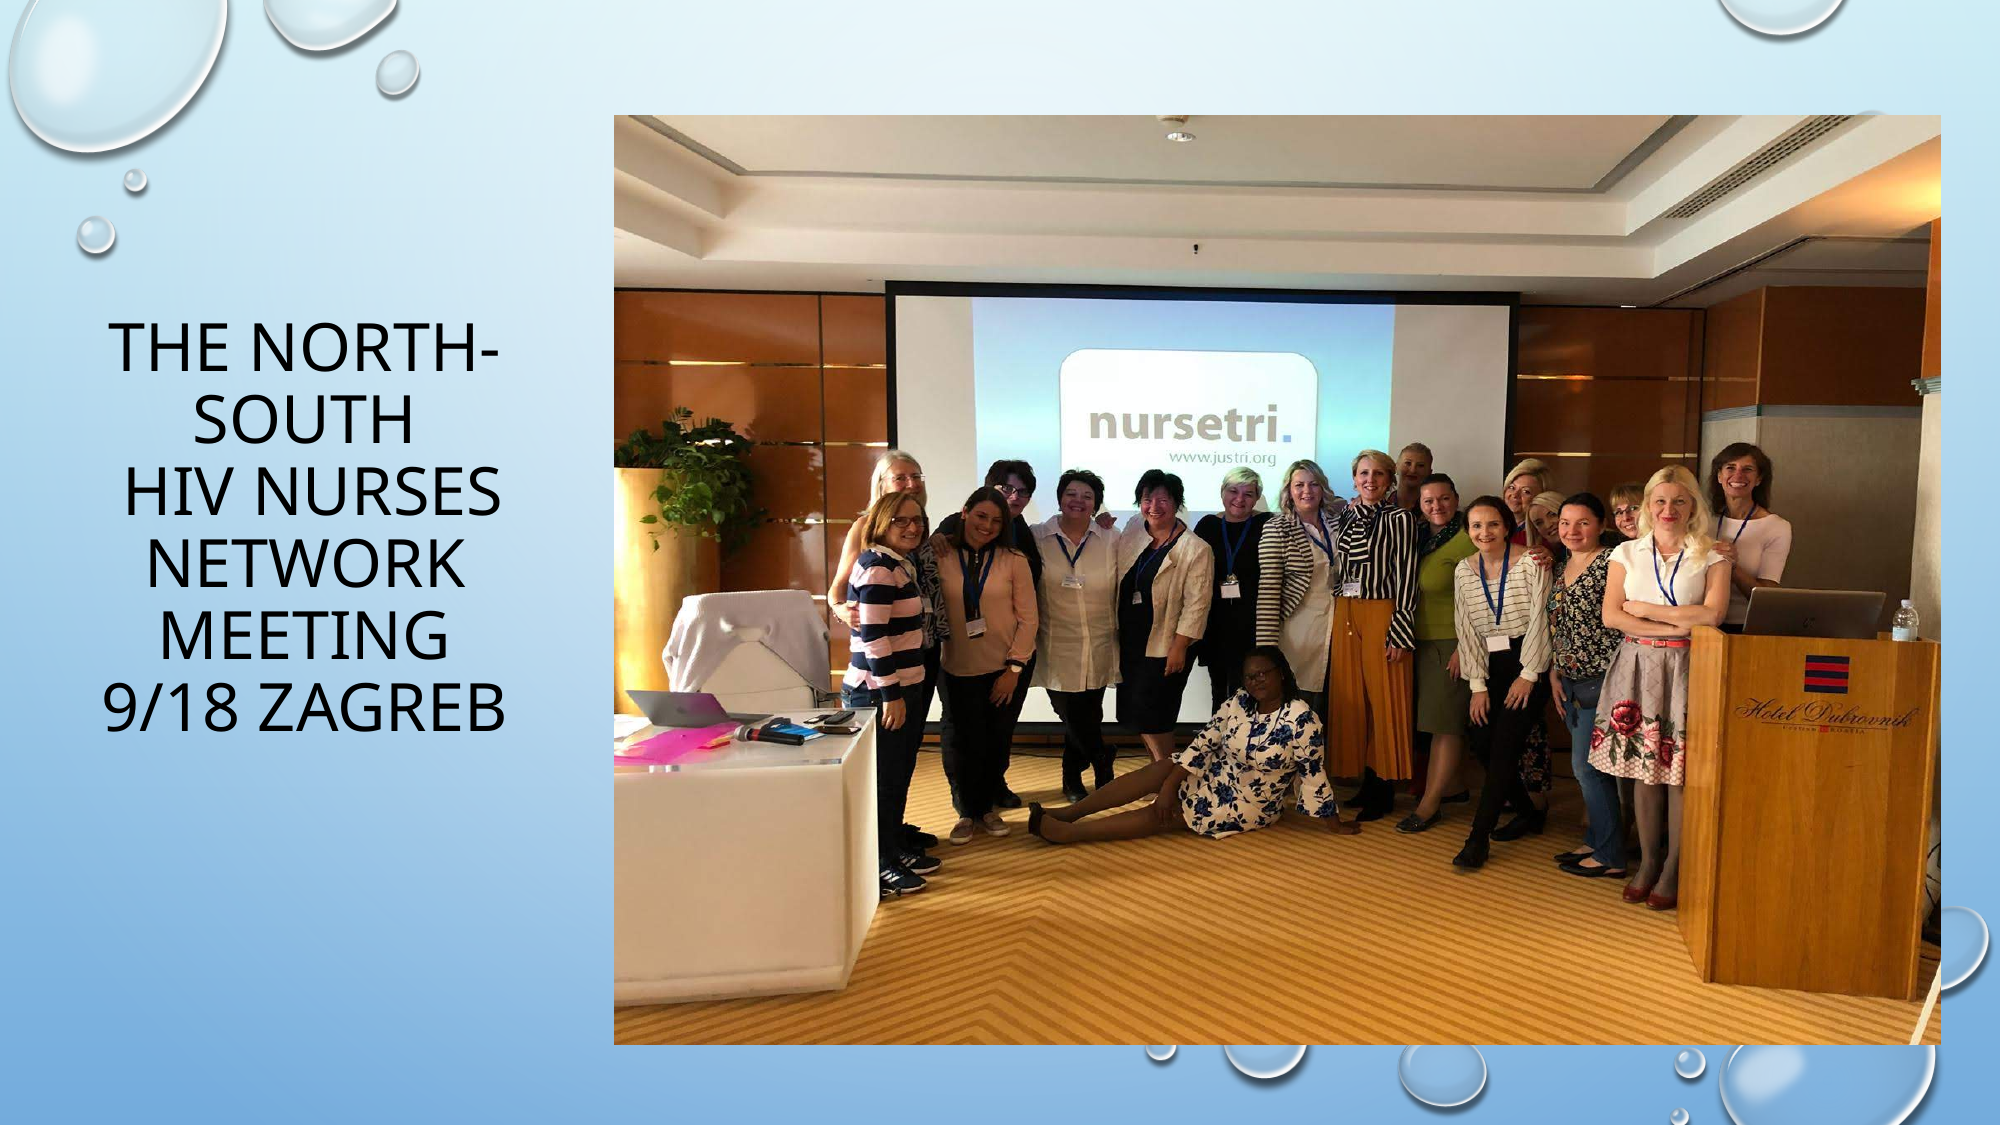

# The NortH-south HIV Nurses network Meeting 9/18 Zagreb